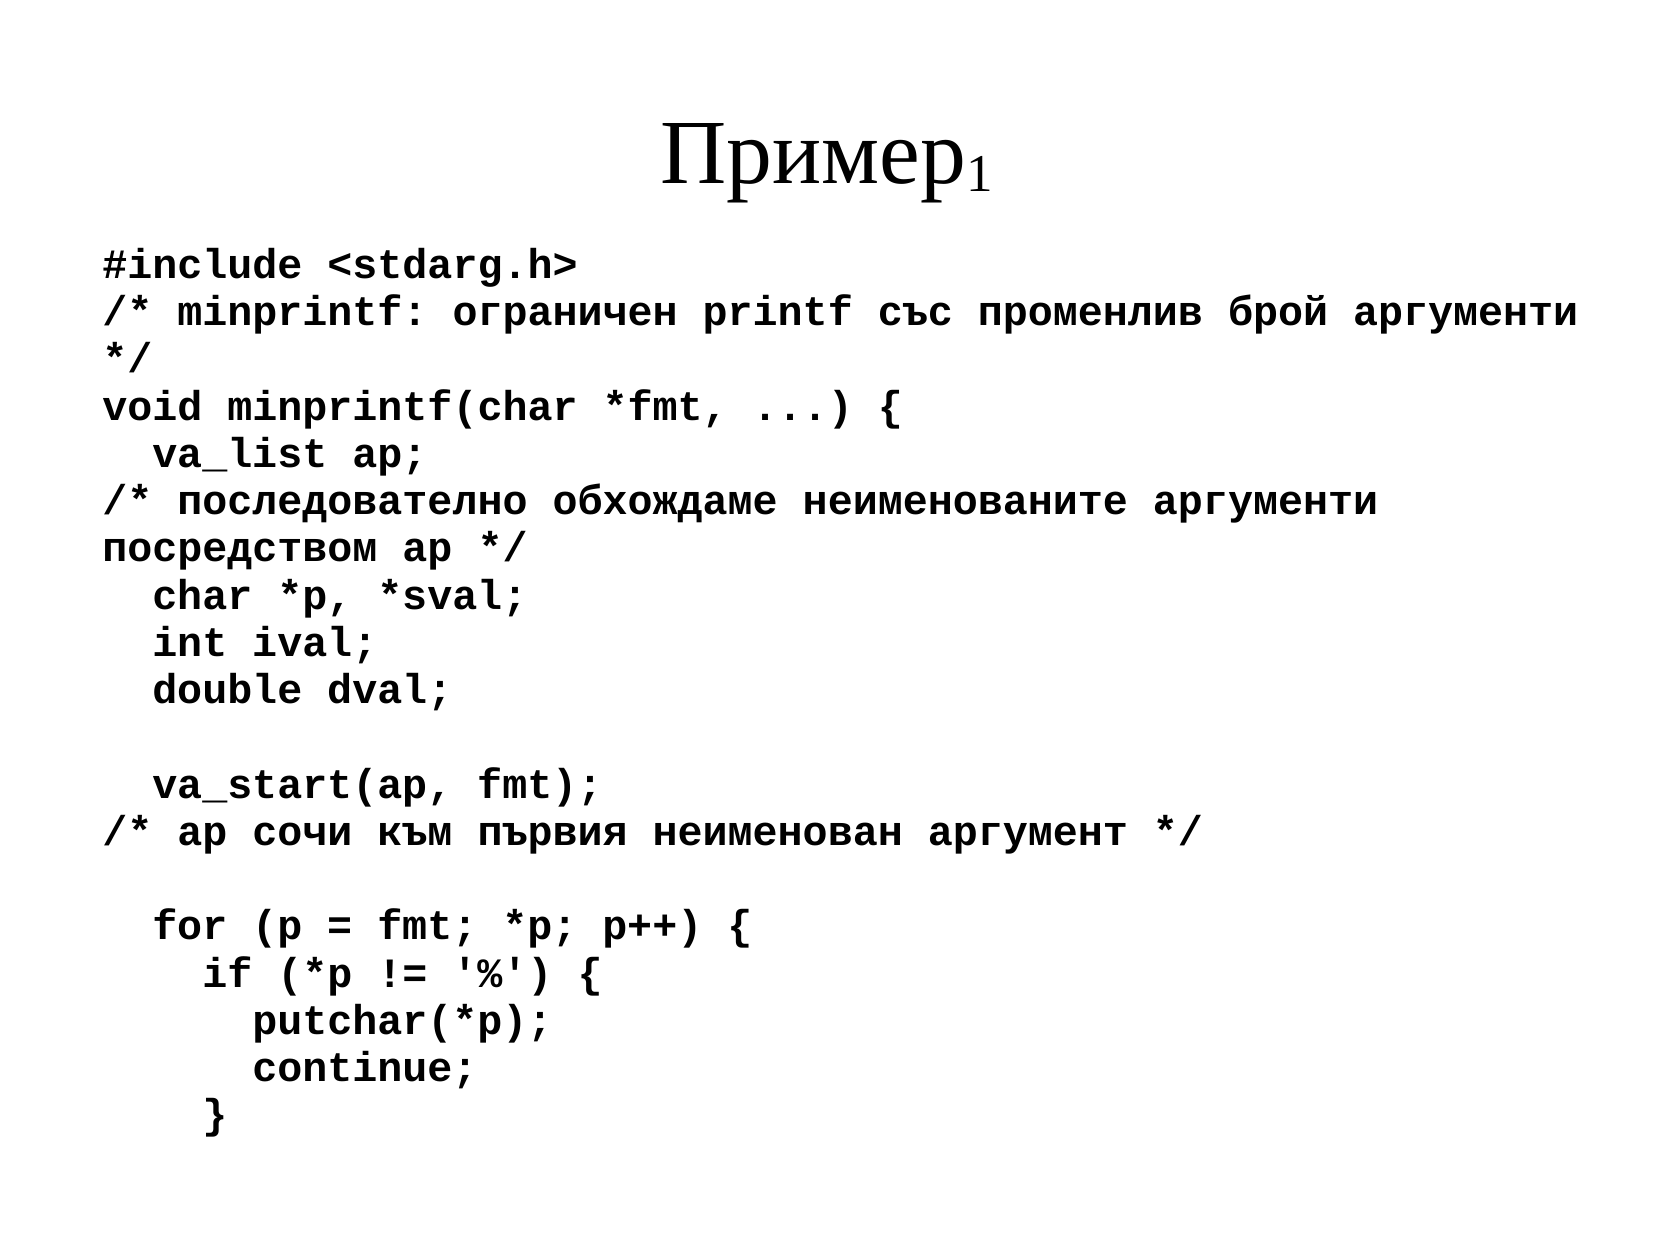

# Пример1
#include <stdarg.h>
/* minprintf: ограничен printf със променлив брой аргументи */
void minprintf(char *fmt, ...) {
 va_list ap;
/* последователно обхождаме неименованите аргументи посредством ap */
 char *p, *sval;
 int ival;
 double dval;
 va_start(ap, fmt);
/* ap сочи към първия неименован аргумент */
 for (p = fmt; *p; p++) {
 if (*p != '%') {
 putchar(*p);
 continue;
 }